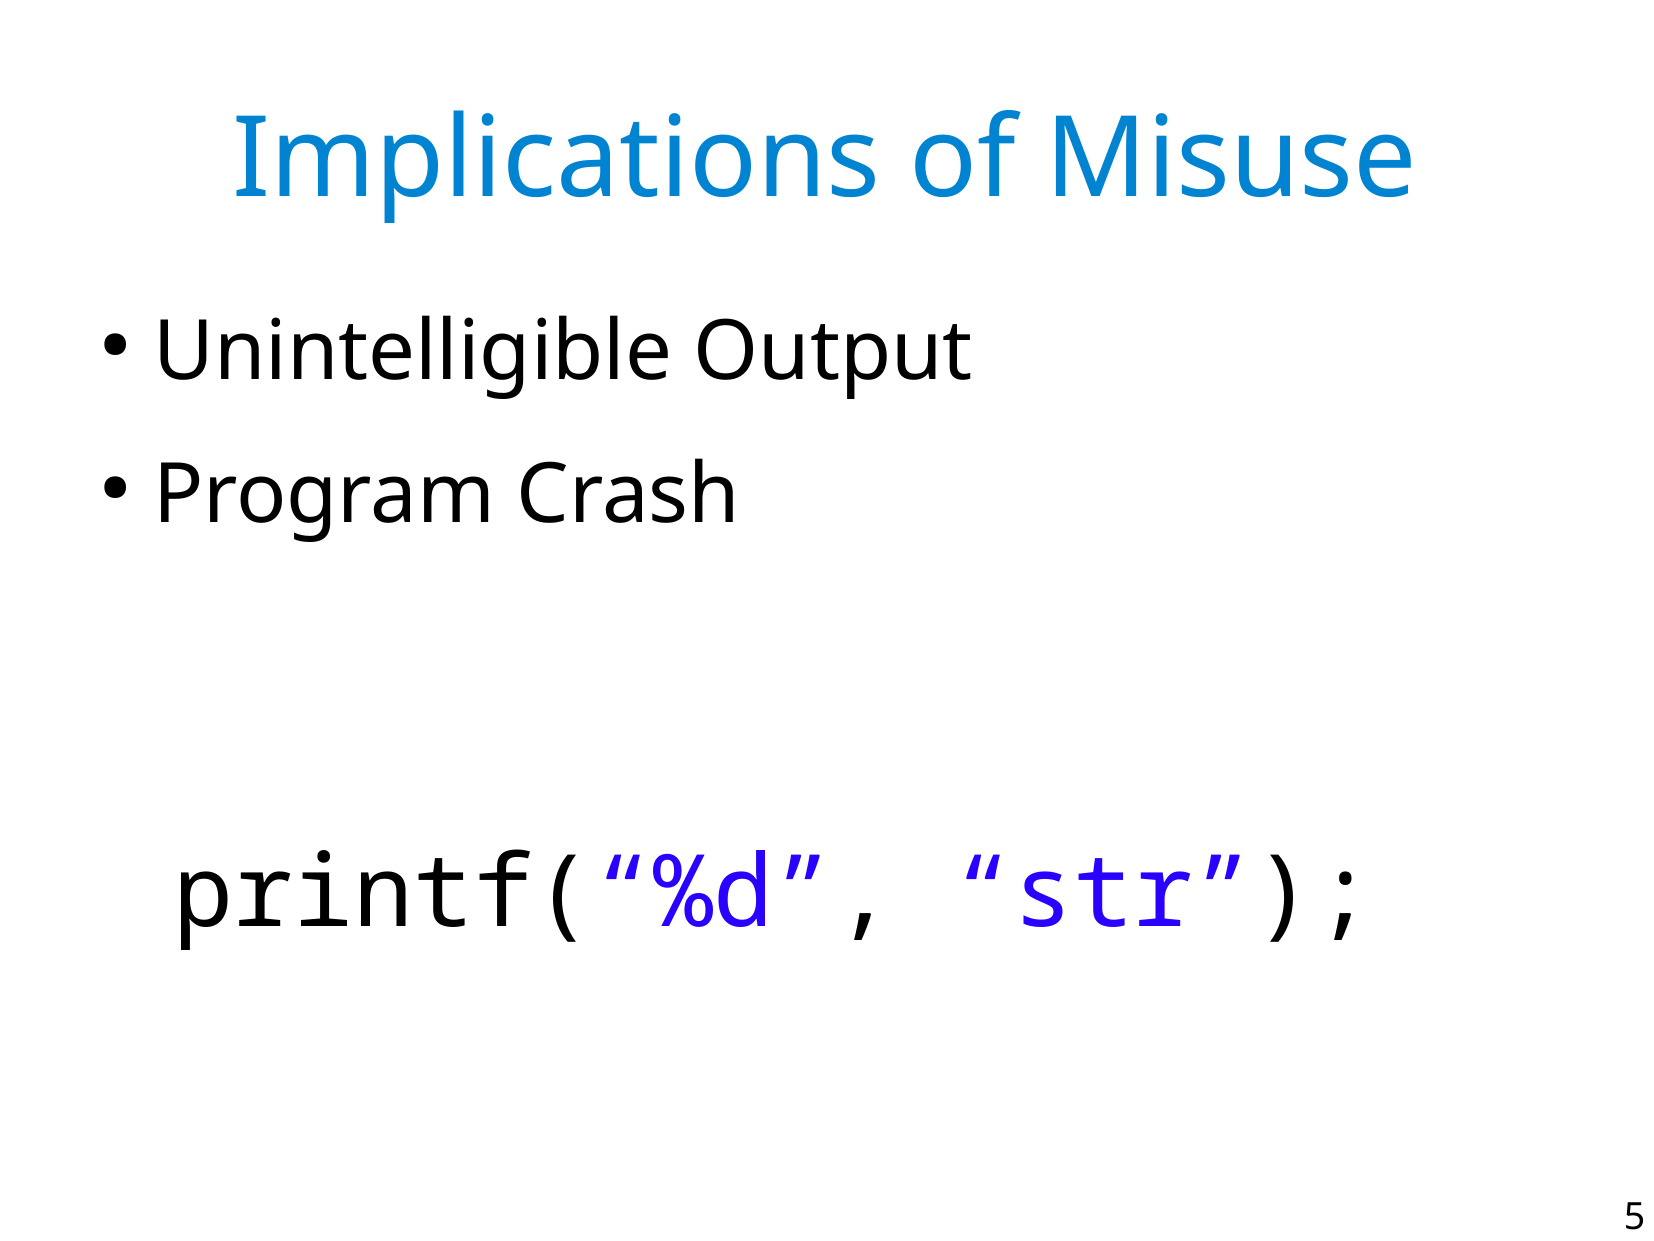

# Implications of Misuse
Unintelligible Output
Program Crash
printf(“%d”, “str”);
5